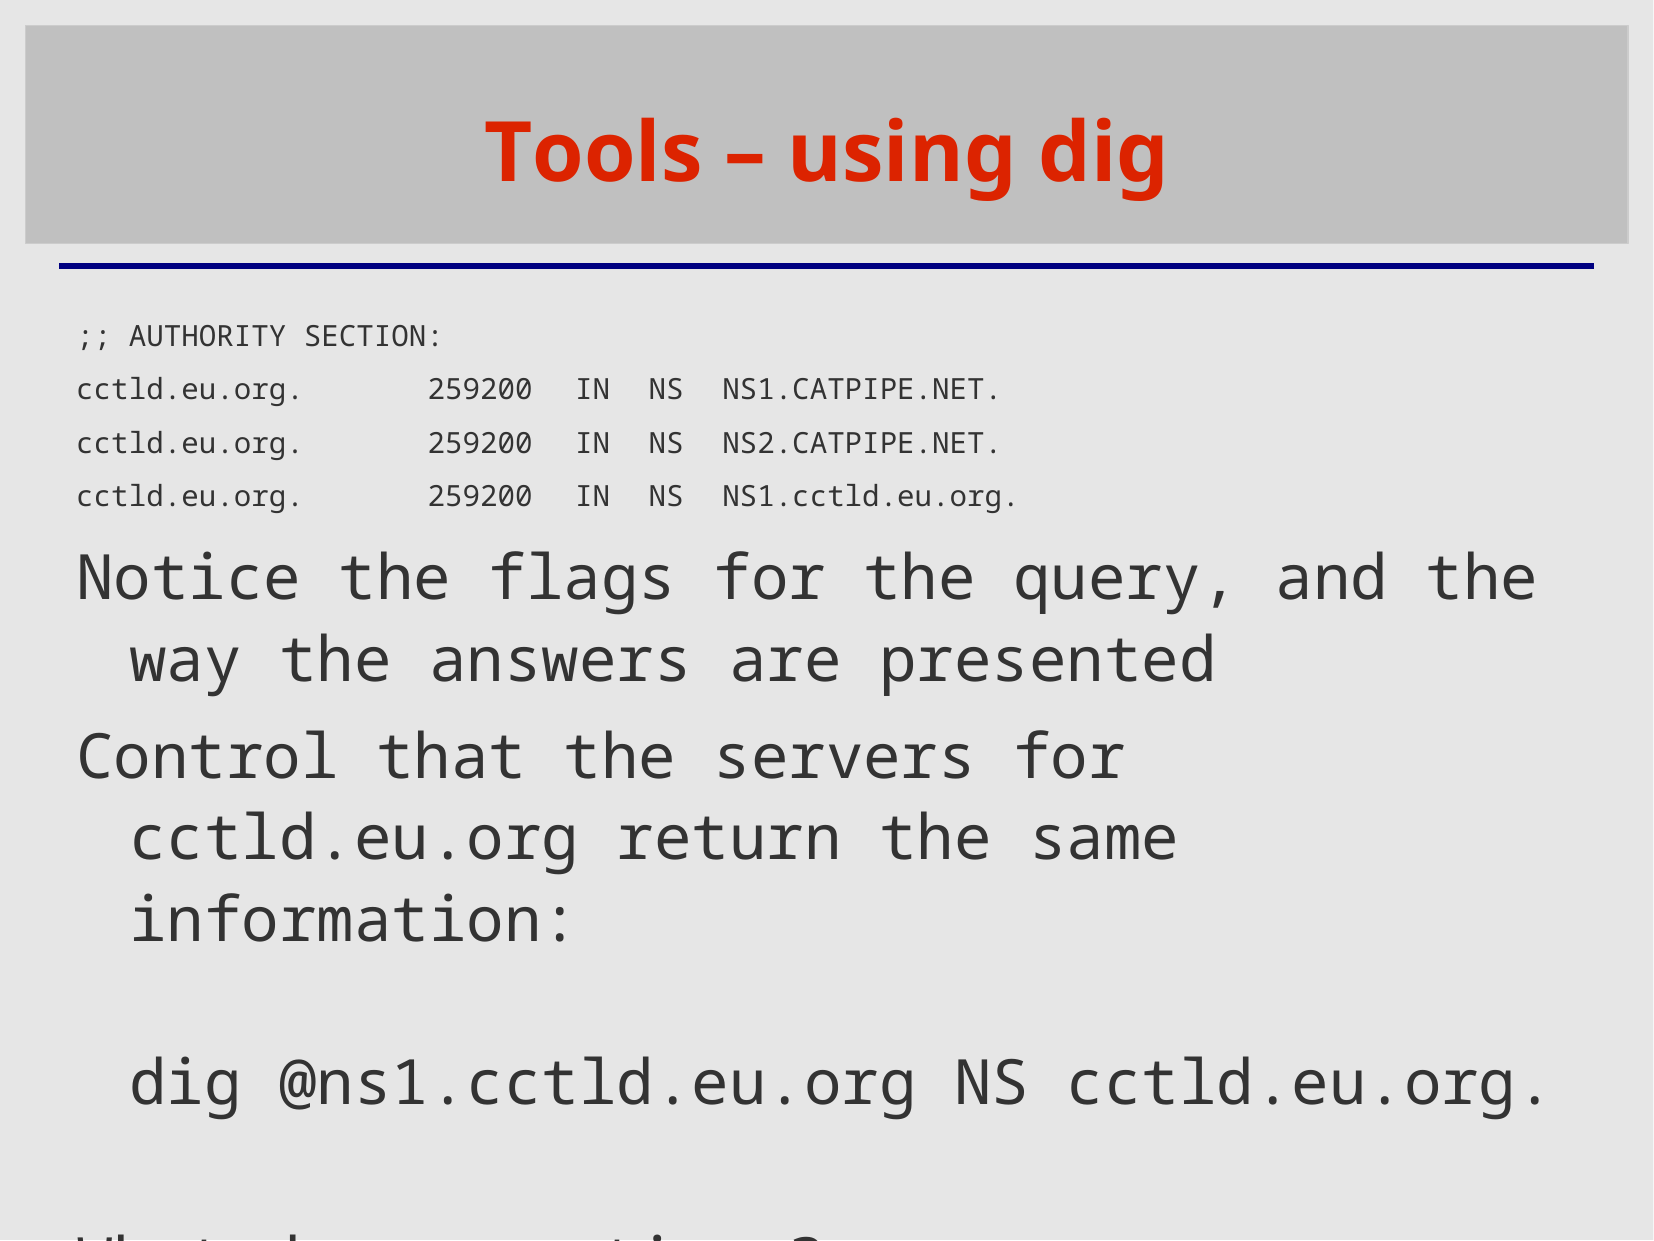

# Tools – using dig
;; AUTHORITY SECTION:
cctld.eu.org.		259200	IN	NS	NS1.CATPIPE.NET.
cctld.eu.org.		259200	IN	NS	NS2.CATPIPE.NET.
cctld.eu.org.		259200	IN	NS	NS1.cctld.eu.org.
Notice the flags for the query, and the way the answers are presented
Control that the servers for cctld.eu.org return the same information:
dig @ns1.cctld.eu.org NS cctld.eu.org.
What do you notice ?